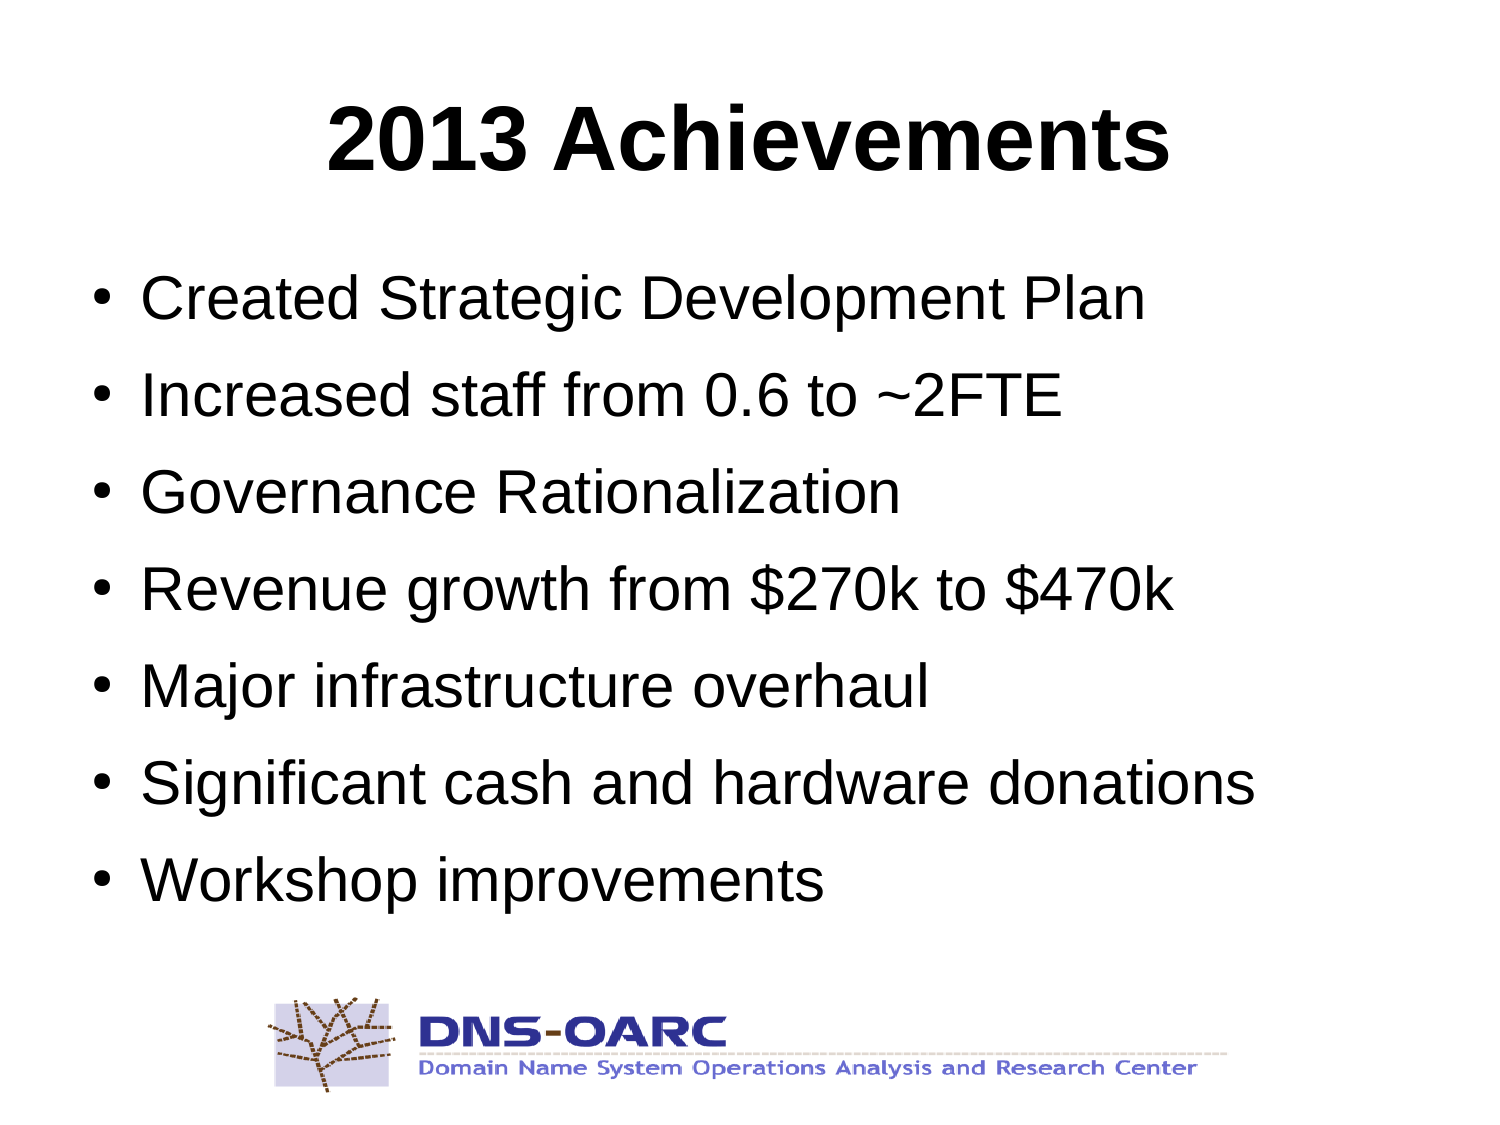

# 2013 Achievements
Created Strategic Development Plan
Increased staff from 0.6 to ~2FTE
Governance Rationalization
Revenue growth from $270k to $470k
Major infrastructure overhaul
Significant cash and hardware donations
Workshop improvements